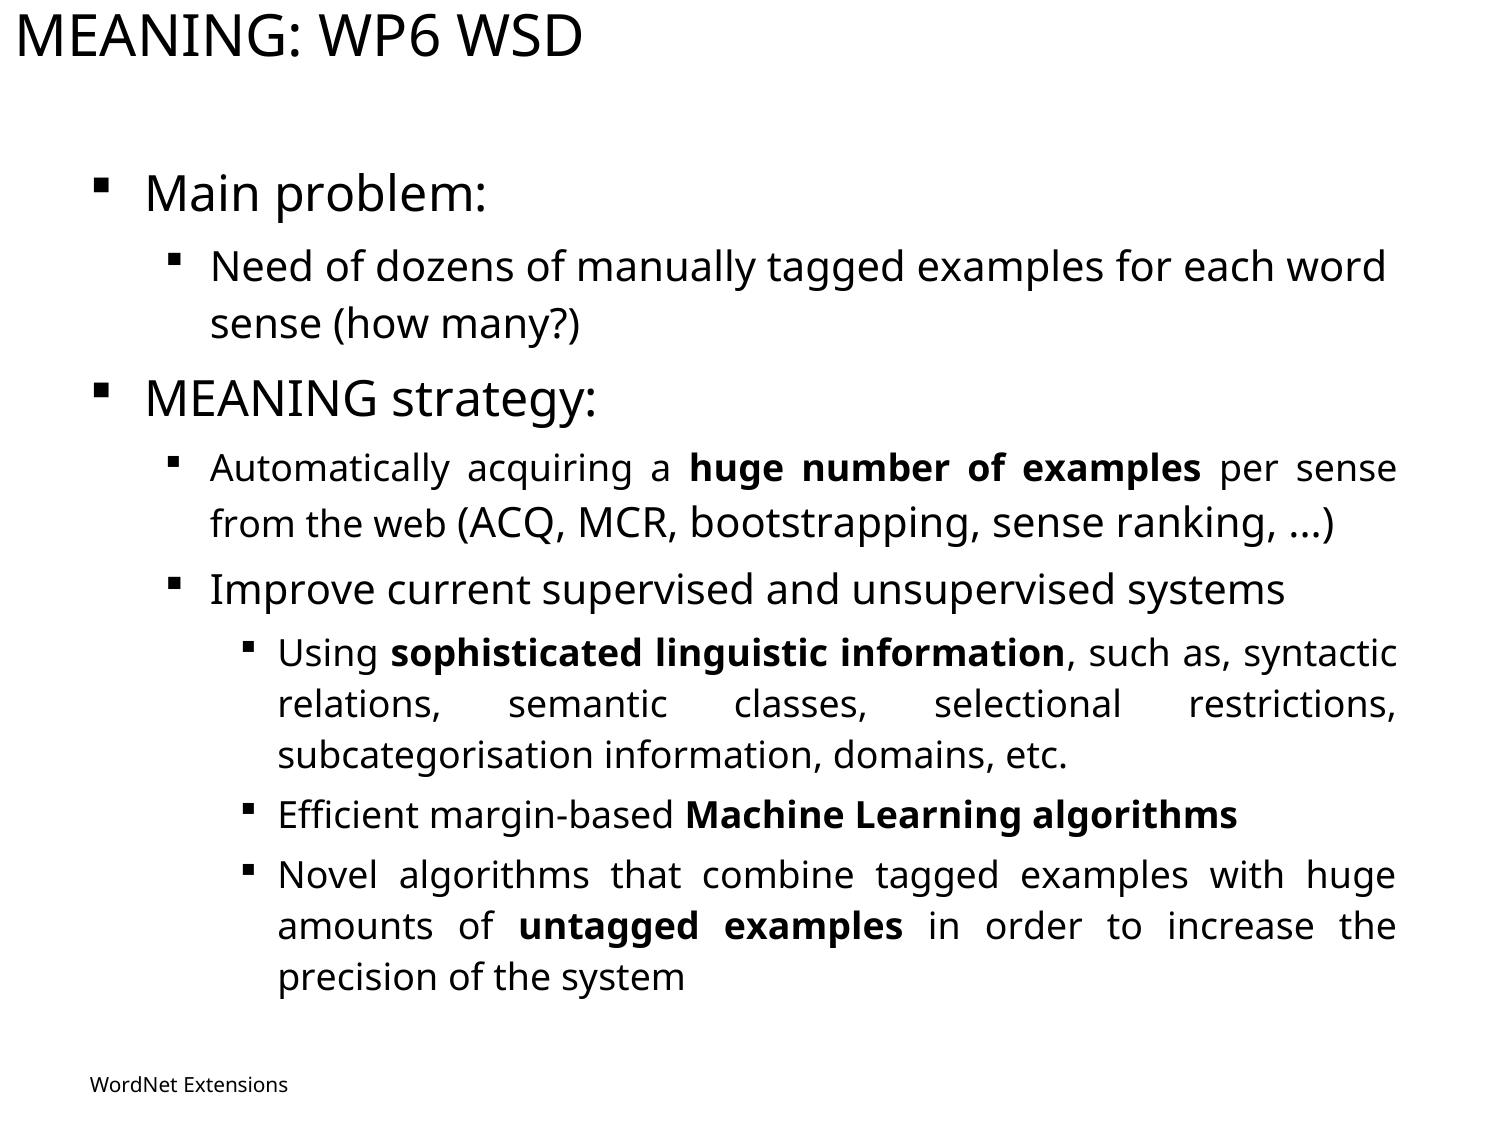

MEANING: WP6 WSD
# Main problem:
Need of dozens of manually tagged examples for each word sense (how many?)
MEANING strategy:
Automatically acquiring a huge number of examples per sense from the web (ACQ, MCR, bootstrapping, sense ranking, ...)
Improve current supervised and unsupervised systems
Using sophisticated linguistic information, such as, syntactic relations, semantic classes, selectional restrictions, subcategorisation information, domains, etc.
Efficient margin-based Machine Learning algorithms
Novel algorithms that combine tagged examples with huge amounts of untagged examples in order to increase the precision of the system